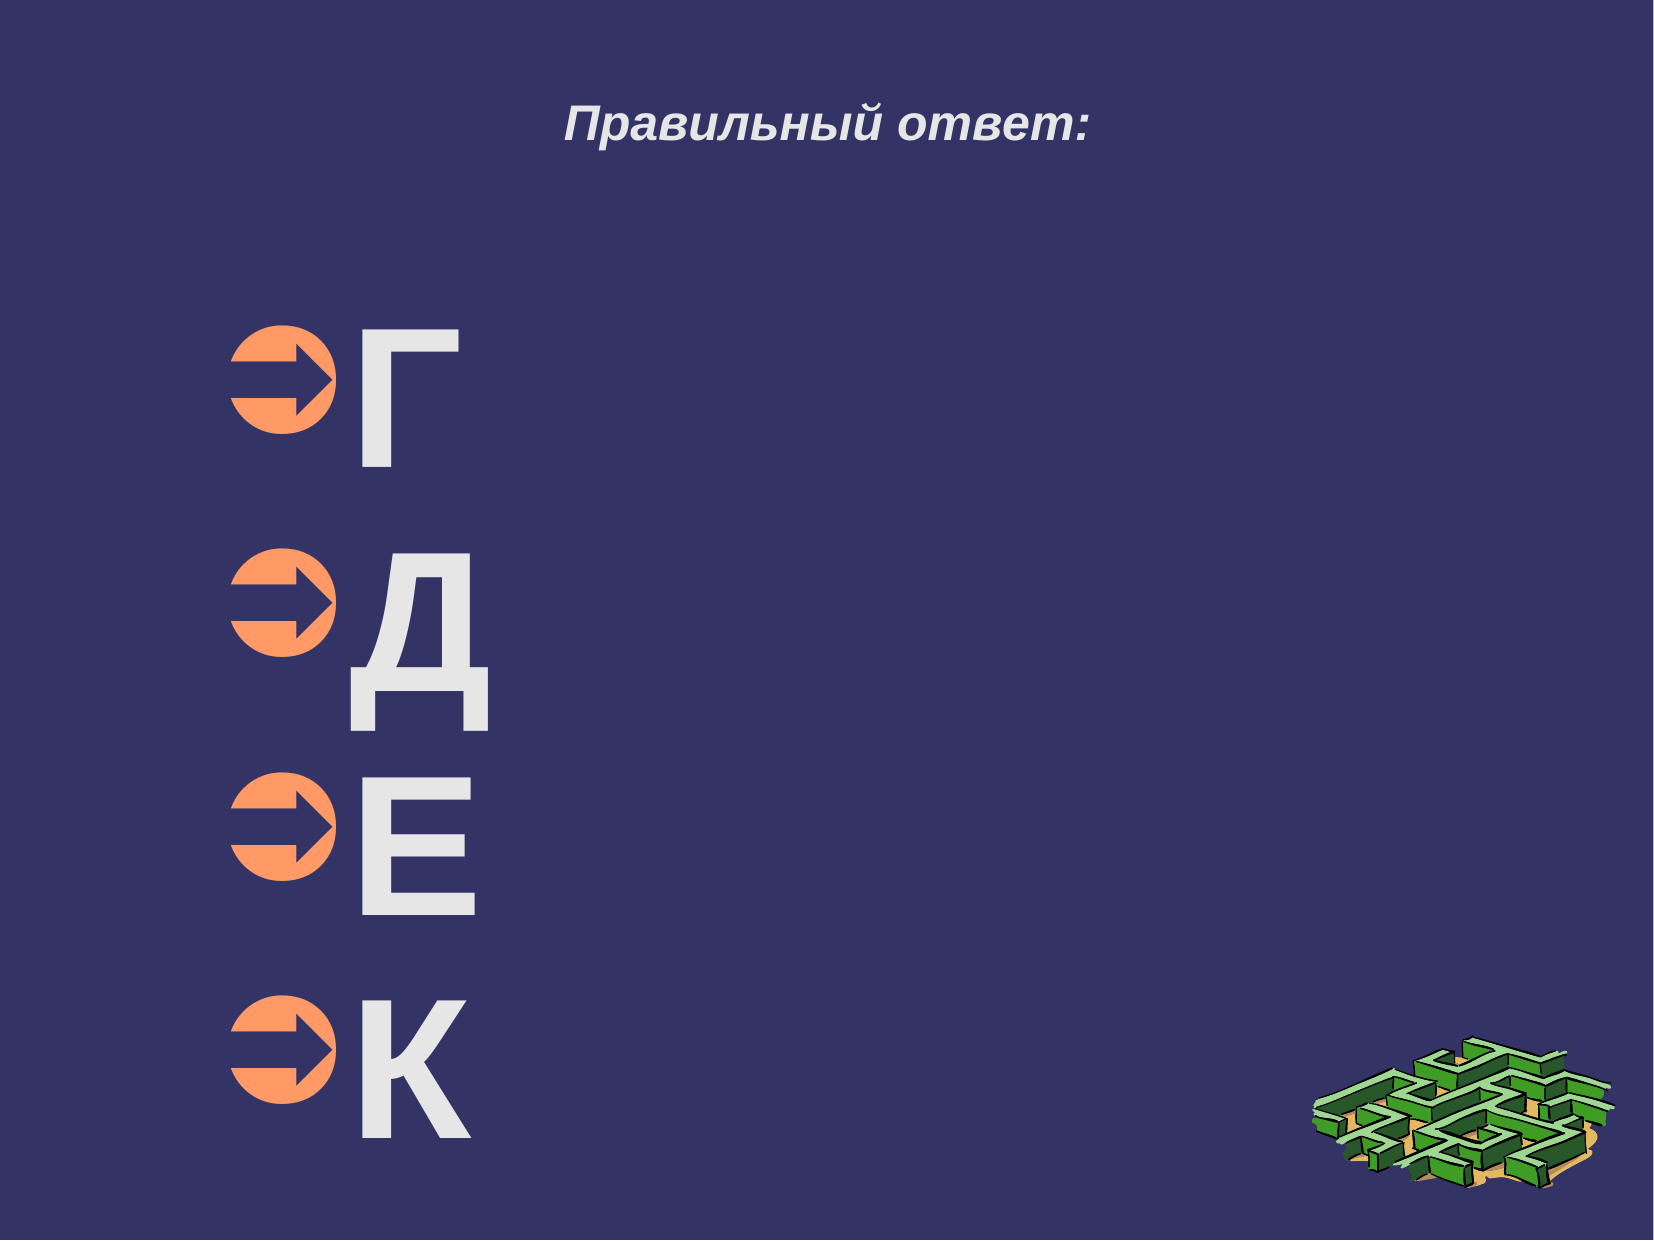

# Правильный ответ:
Г
Д
Е
К